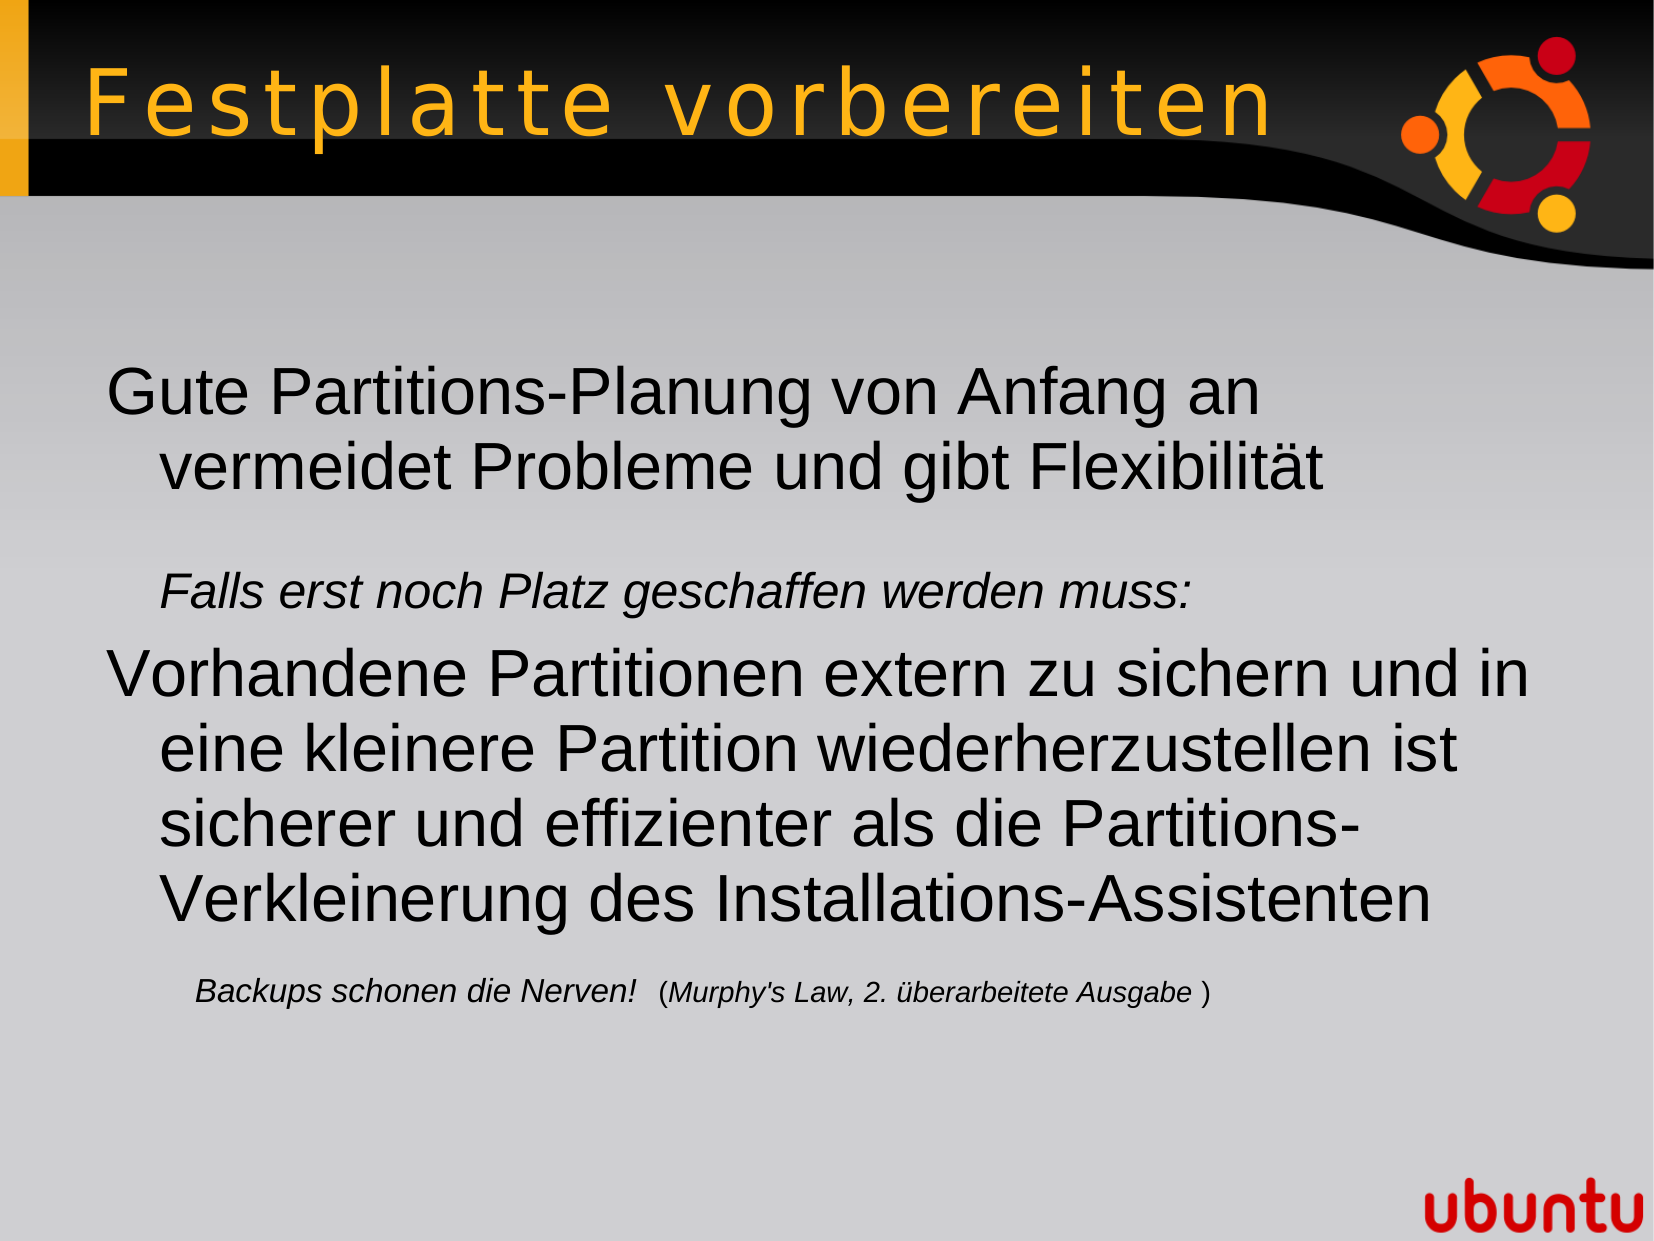

# Festplatte vorbereiten
Gute Partitions-Planung von Anfang an vermeidet Probleme und gibt Flexibilität
Falls erst noch Platz geschaffen werden muss:
Vorhandene Partitionen extern zu sichern und in eine kleinere Partition wiederherzustellen ist sicherer und effizienter als die Partitions-Verkleinerung des Installations-Assistenten
Backups schonen die Nerven! (Murphy's Law, 2. überarbeitete Ausgabe )